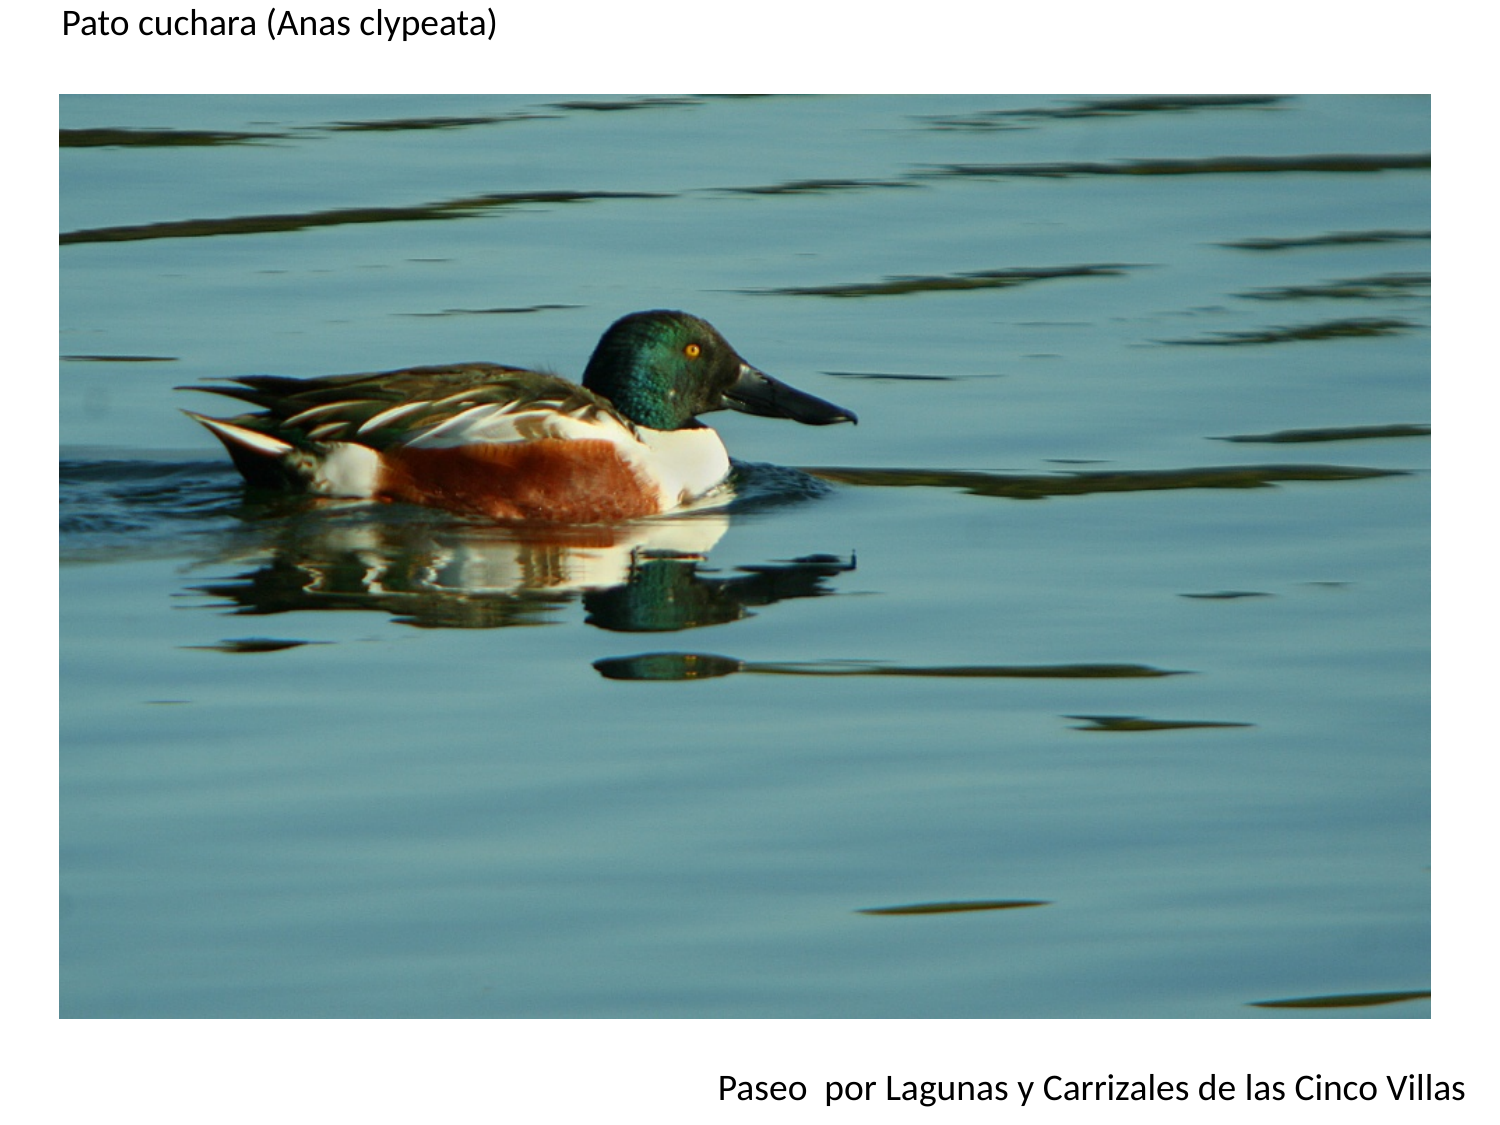

Pato cuchara (Anas clypeata)
Paseo por Lagunas y Carrizales de las Cinco Villas